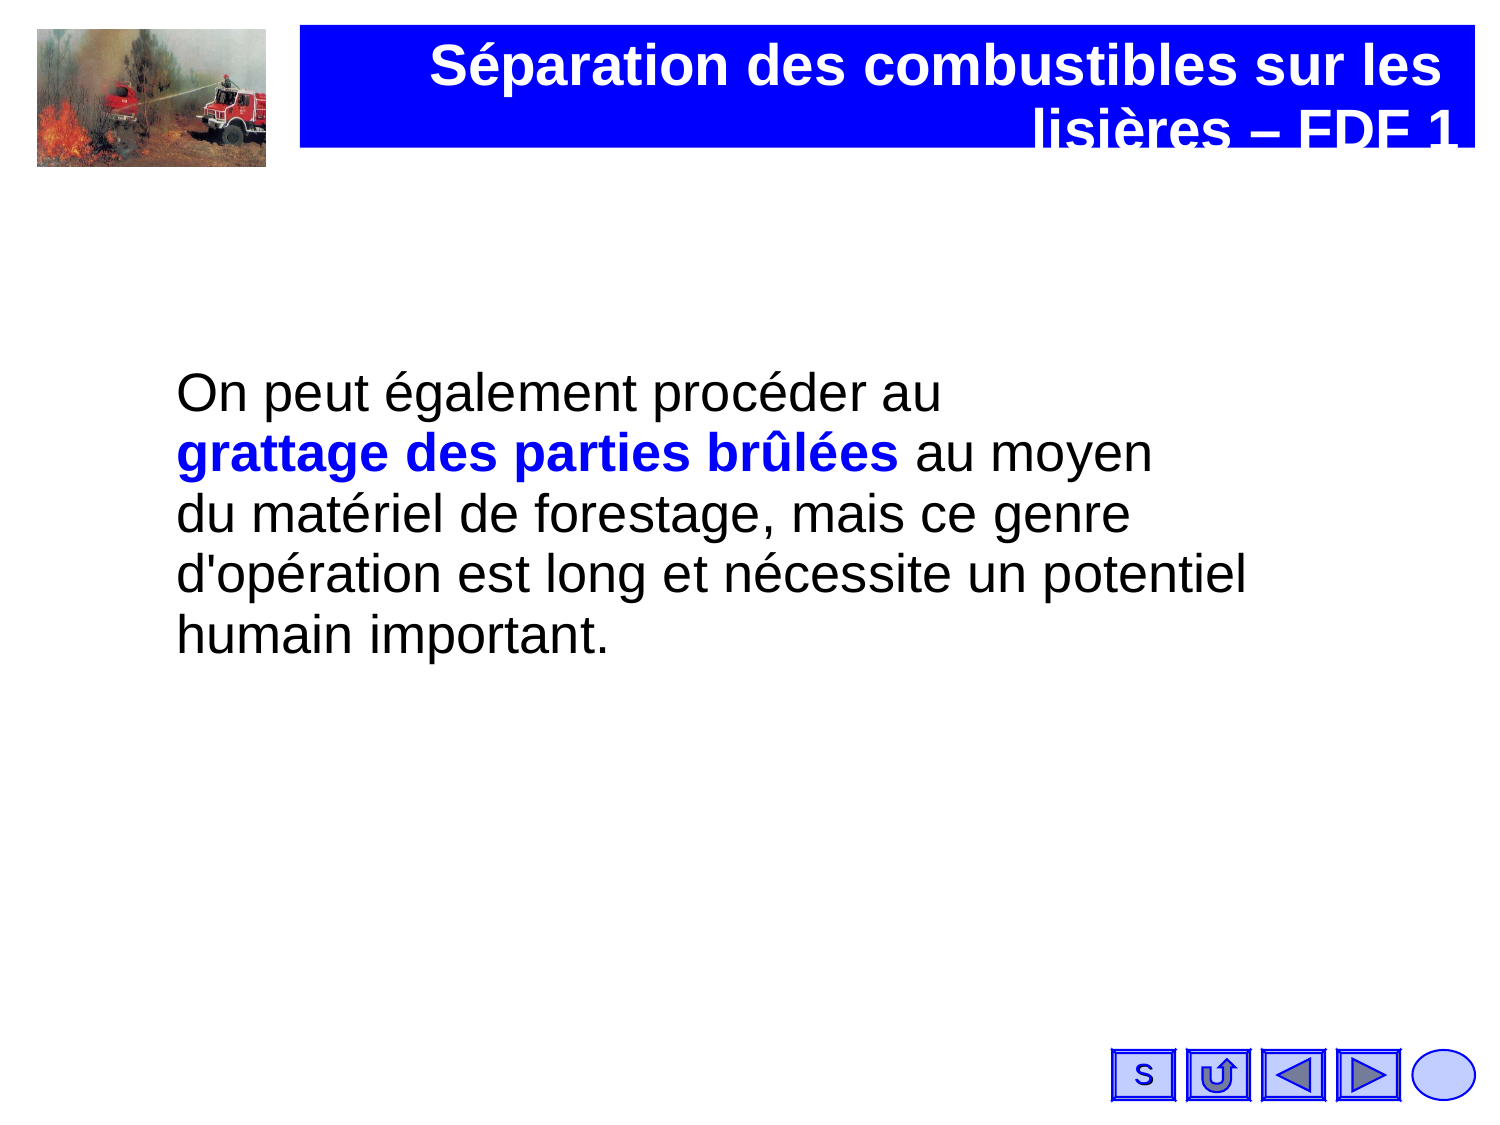

Séparation des combustibles sur les
lisières – FDF 1
On peut également procéder au
grattage des parties brûlées au moyen
du matériel de forestage, mais ce genre
d'opération est long et nécessite un potentiel
humain important.